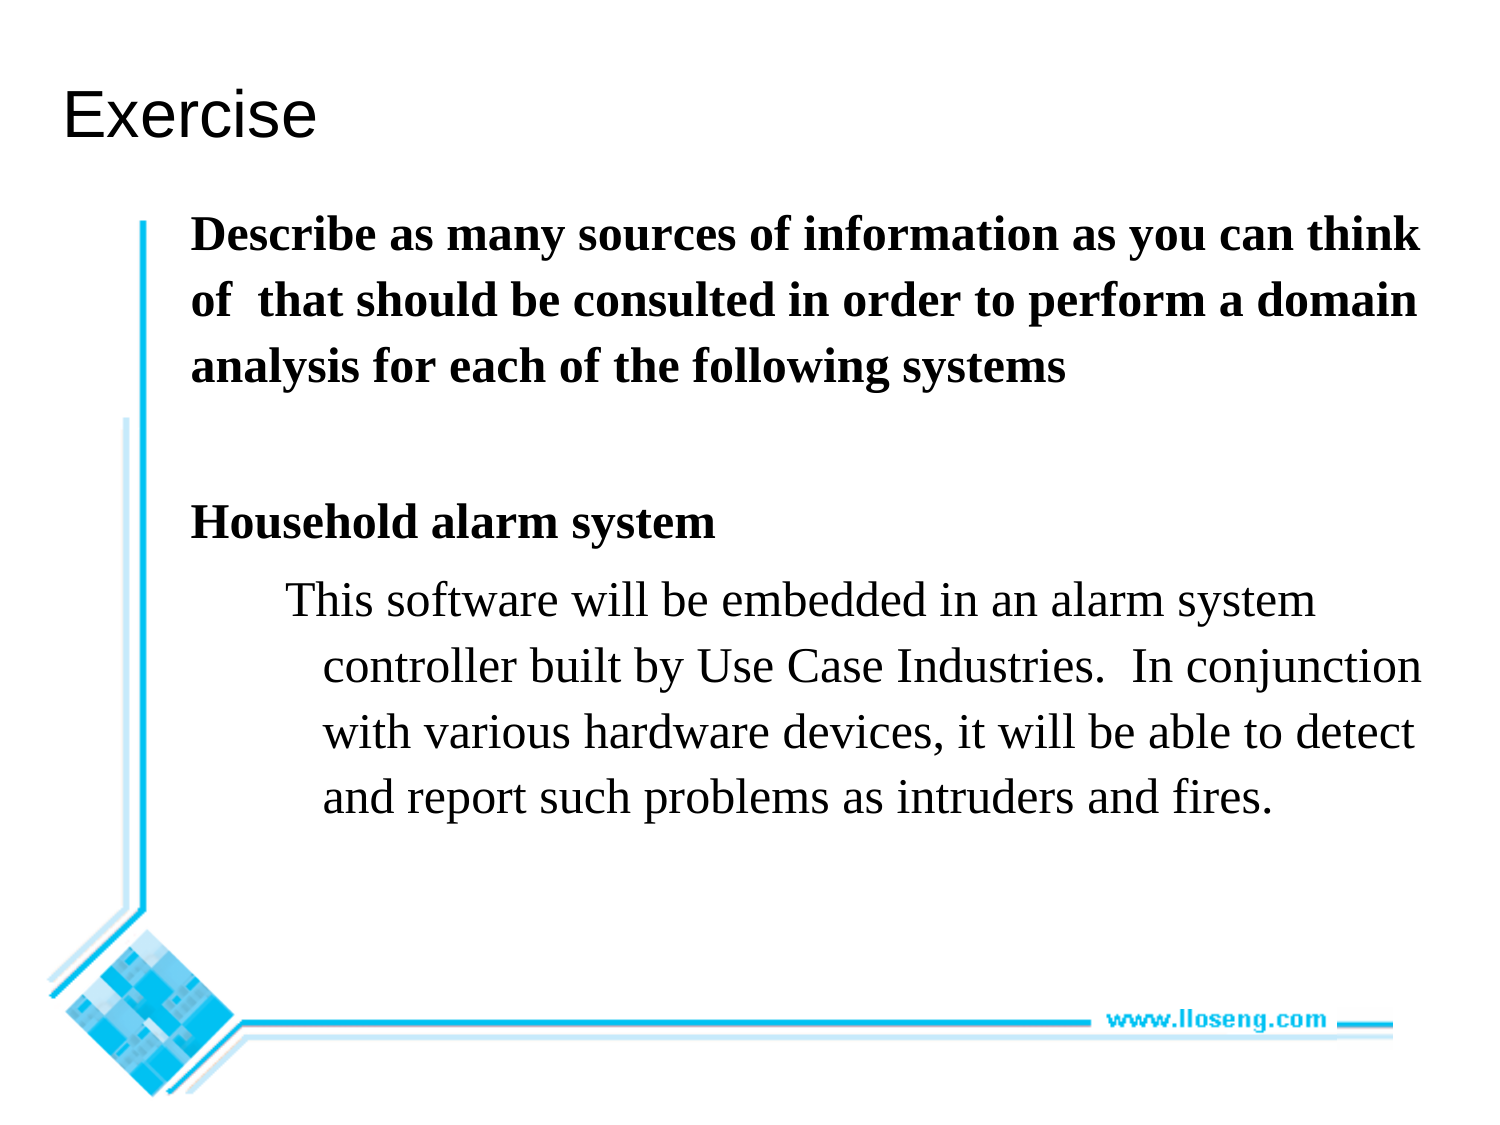

# Exercise
Describe as many sources of information as you can think of that should be consulted in order to perform a domain analysis for each of the following systems
Household alarm system
This software will be embedded in an alarm system controller built by Use Case Industries. In conjunction with various hardware devices, it will be able to detect and report such problems as intruders and fires.